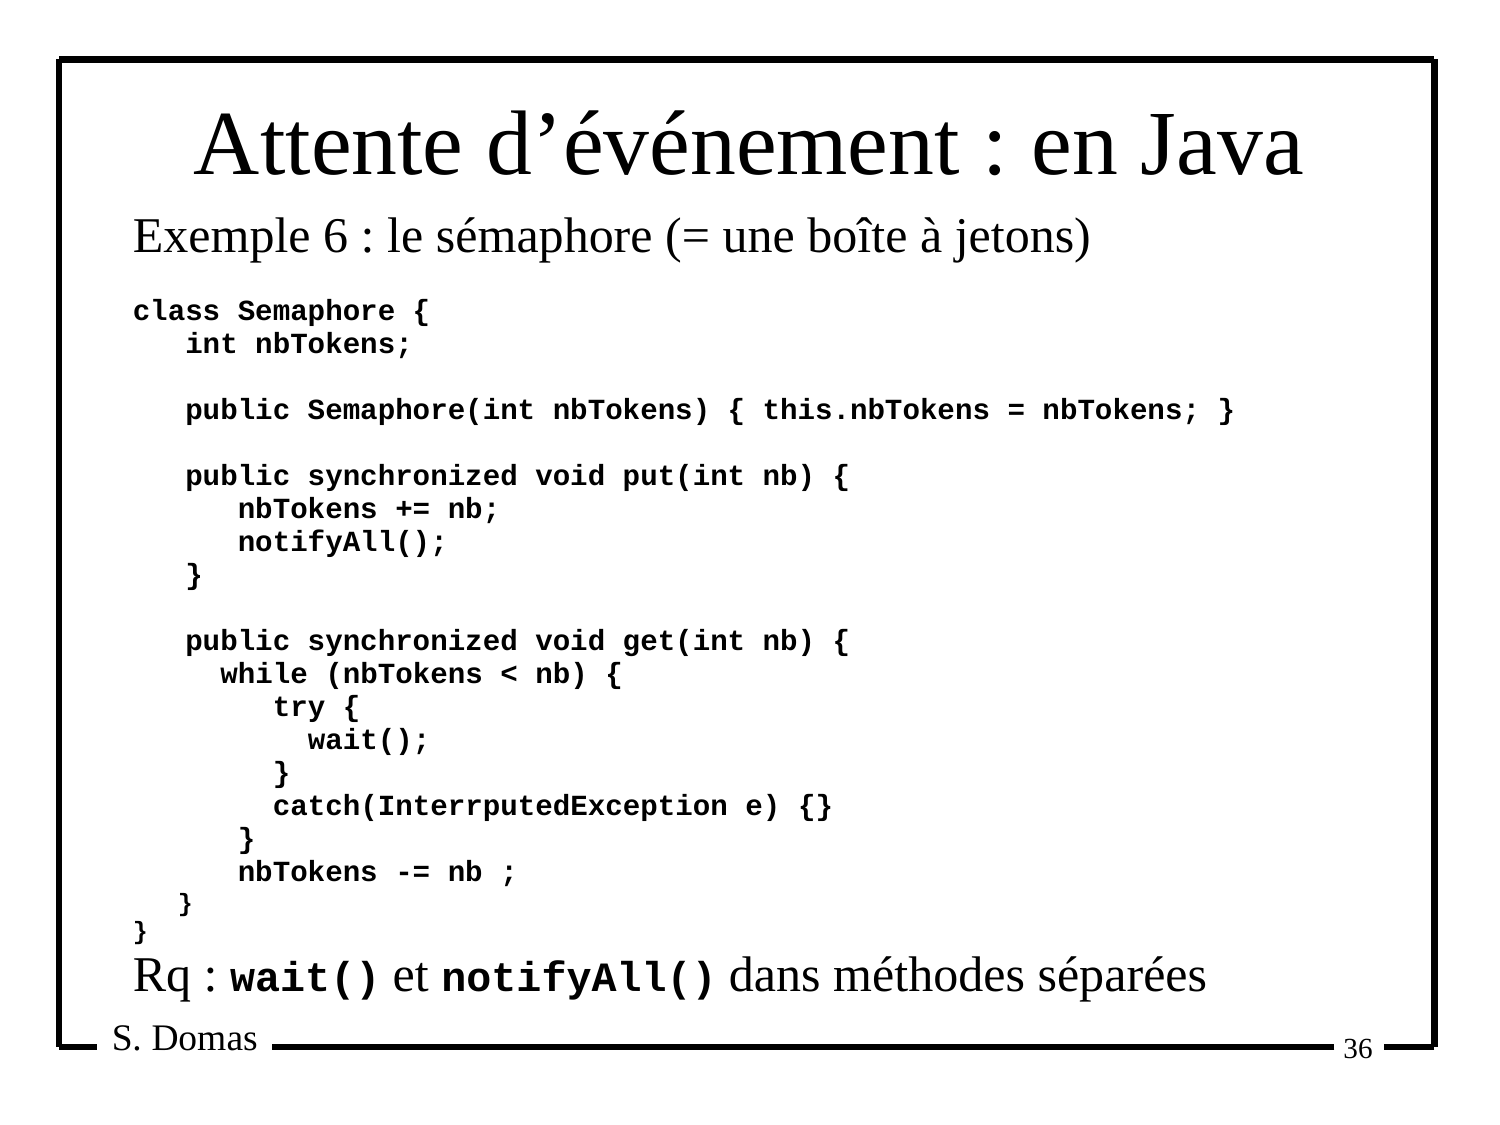

# Attente d’événement : en Java
S. Domas
Exemple 6 : le sémaphore (= une boîte à jetons)
class Semaphore {
 int nbTokens;
 public Semaphore(int nbTokens) { this.nbTokens = nbTokens; }
 public synchronized void put(int nb) {
 nbTokens += nb;
 notifyAll();
 }
 public synchronized void get(int nb) {
 while (nbTokens < nb) {
 try {
 wait();
 }
 catch(InterrputedException e) {}
 }
 nbTokens -= nb ;
 }
}
Rq : wait() et notifyAll() dans méthodes séparées
36